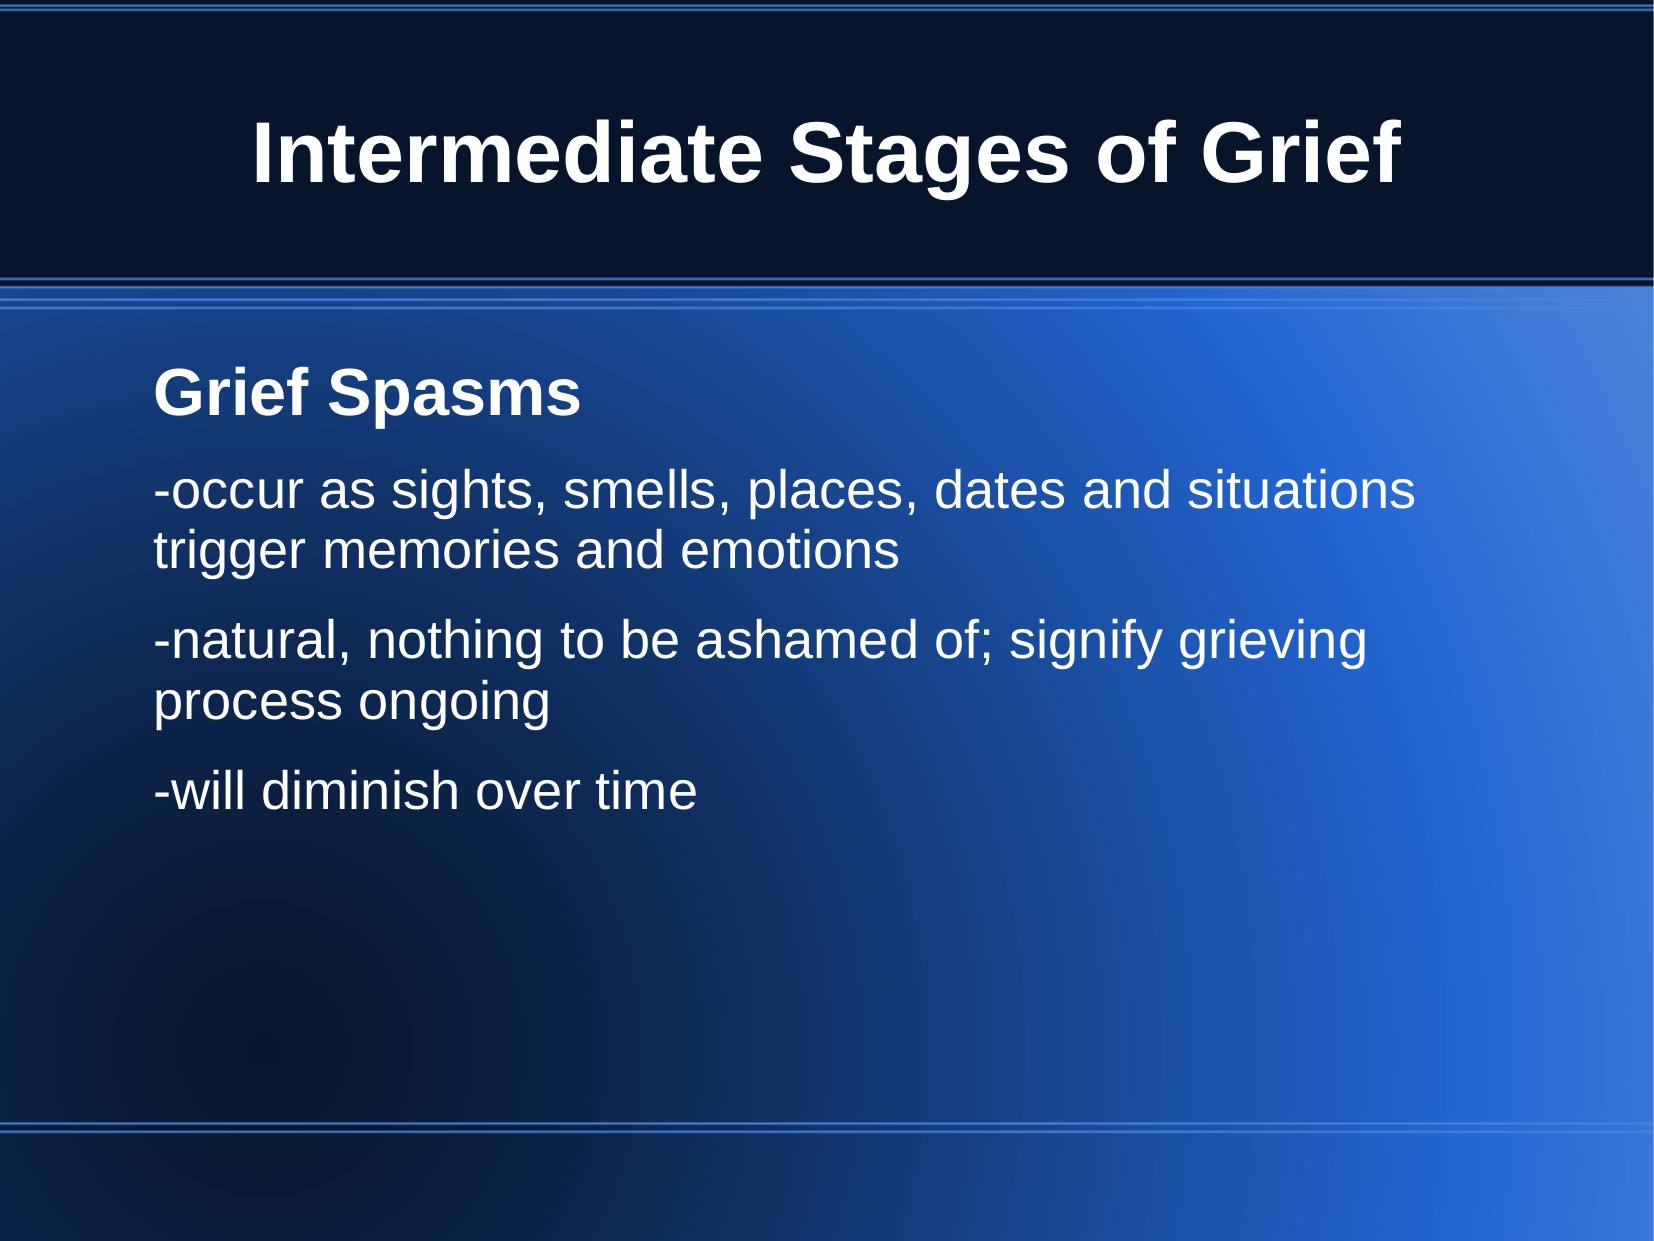

# Intermediate Stages of Grief
Grief Spasms
-occur as sights, smells, places, dates and situations trigger memories and emotions
-natural, nothing to be ashamed of; signify grieving process ongoing
-will diminish over time